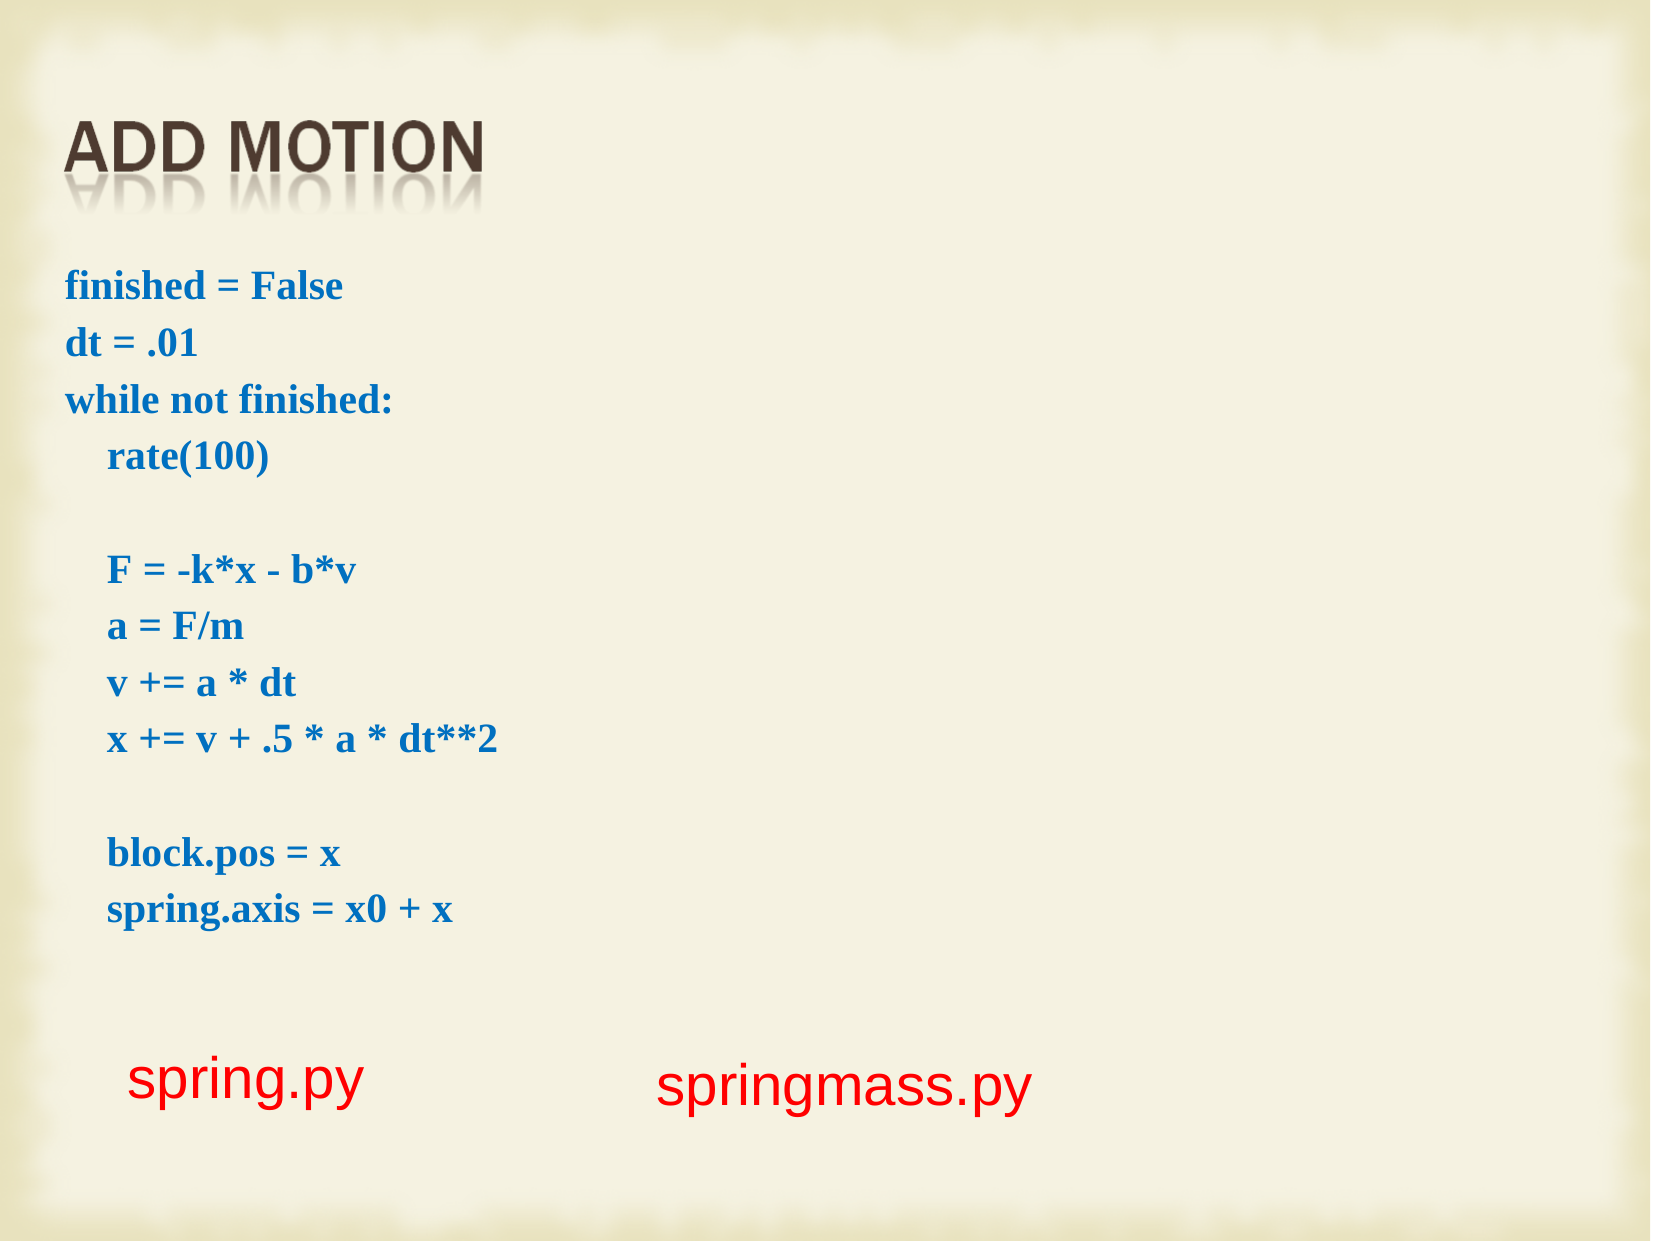

# finished = False
dt = .01
while not finished:
 rate(100)
 F = -k*x - b*v
 a = F/m
 v += a * dt
 x += v + .5 * a * dt**2
 block.pos = x
 spring.axis = x0 + x
spring.py
springmass.py